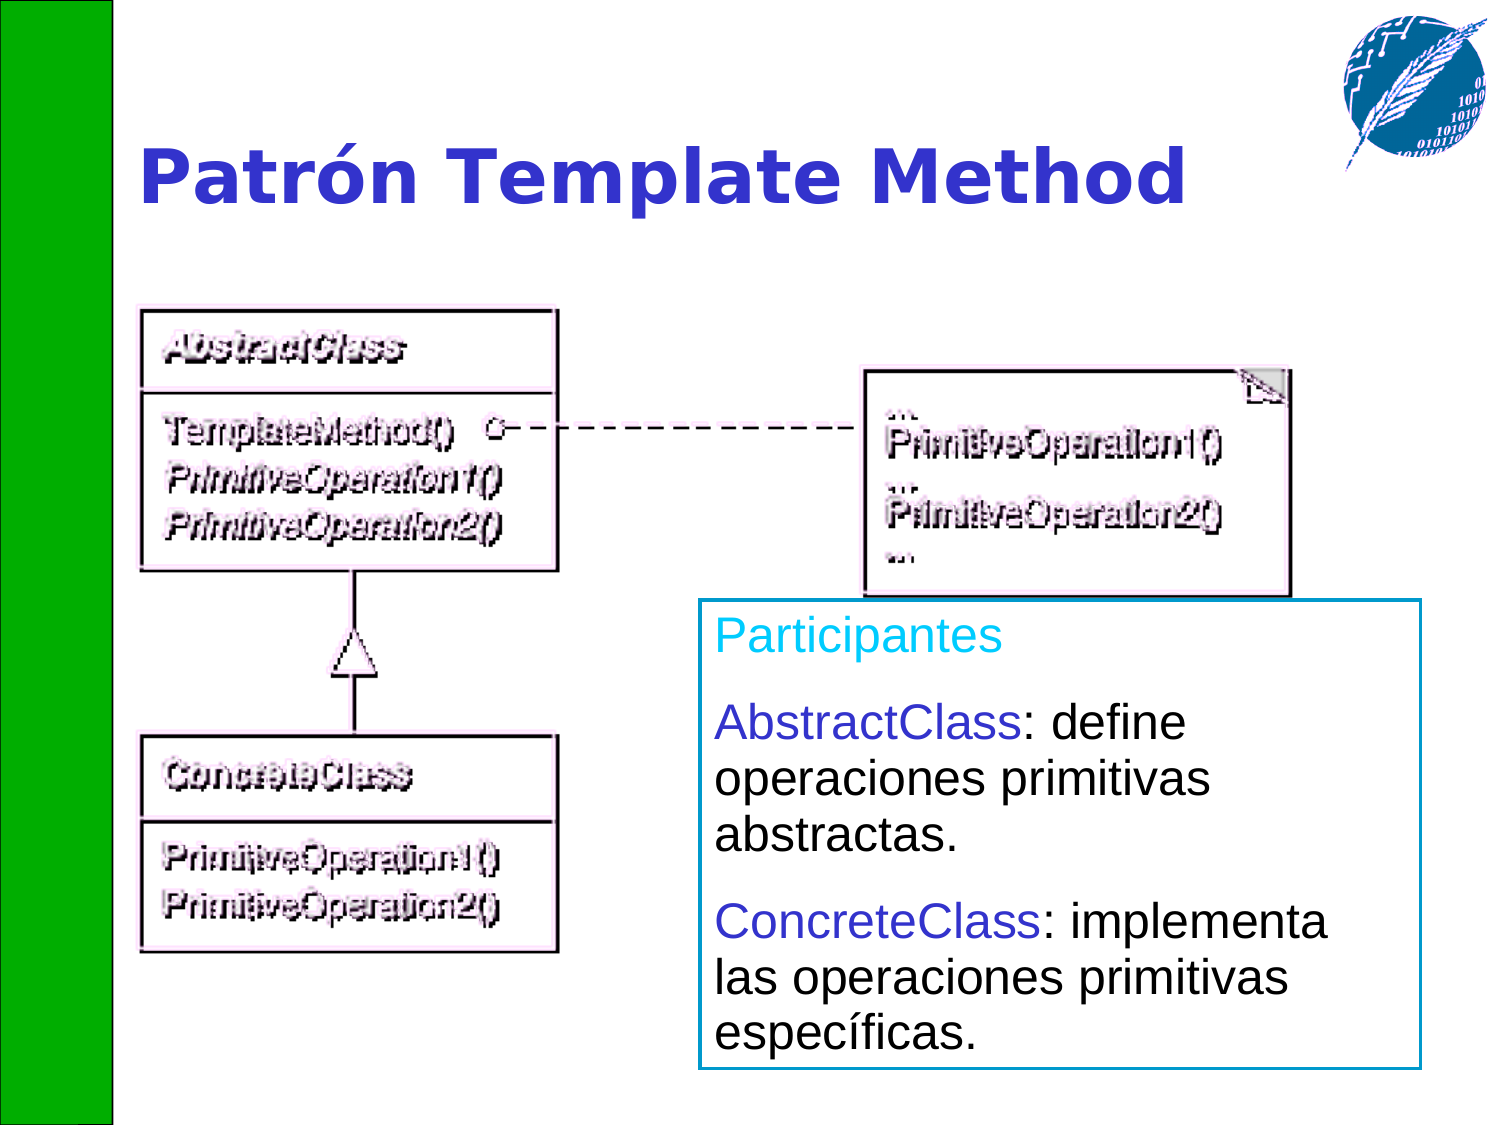

# Patrón Template Method
Participantes
AbstractClass: define operaciones primitivas abstractas.
ConcreteClass: implementa las operaciones primitivas específicas.